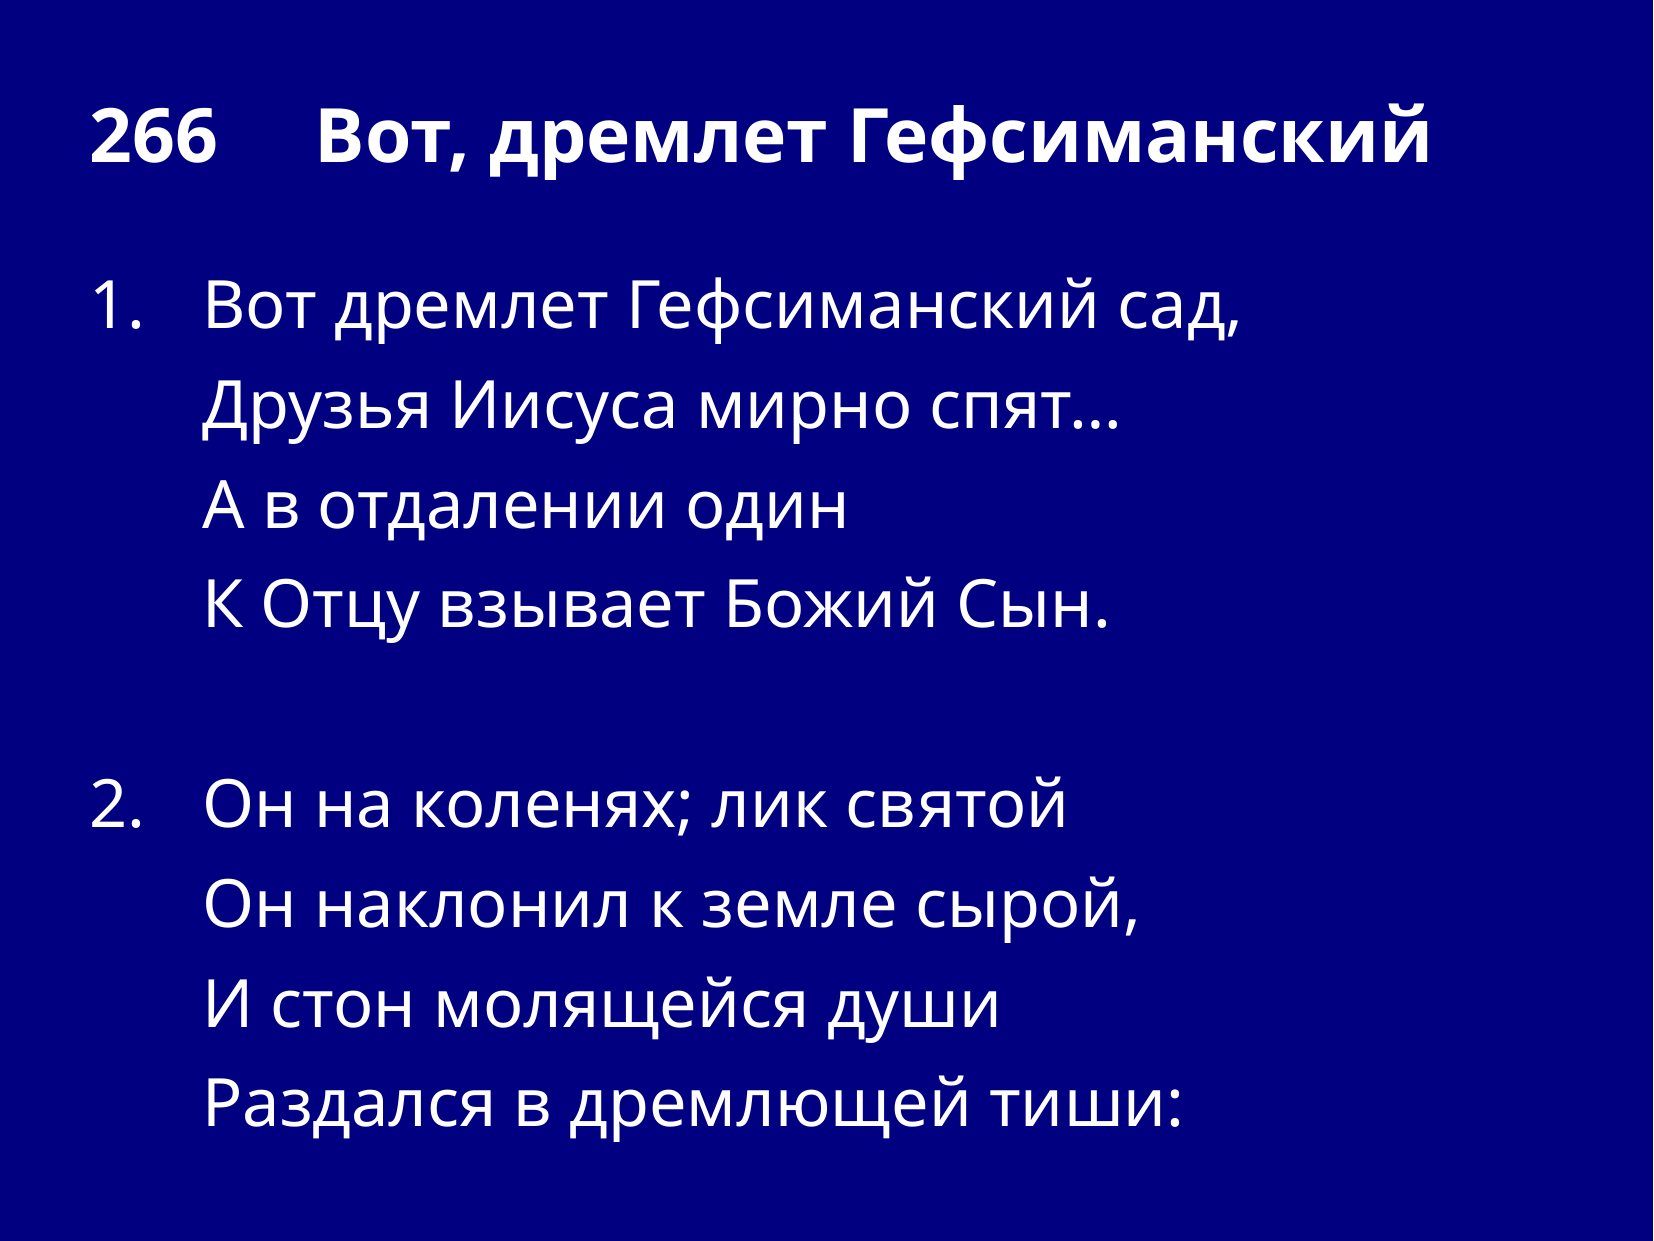

266	Вот, дремлет Гефсиманский
1.	Вот дремлет Гефсиманский сад,
	Друзья Иисуса мирно спят…
	А в отдалении один
	К Отцу взывает Божий Сын.
2.	Он на коленях; лик святой
	Он наклонил к земле сырой,
	И стон молящейся души
	Раздался в дремлющей тиши: